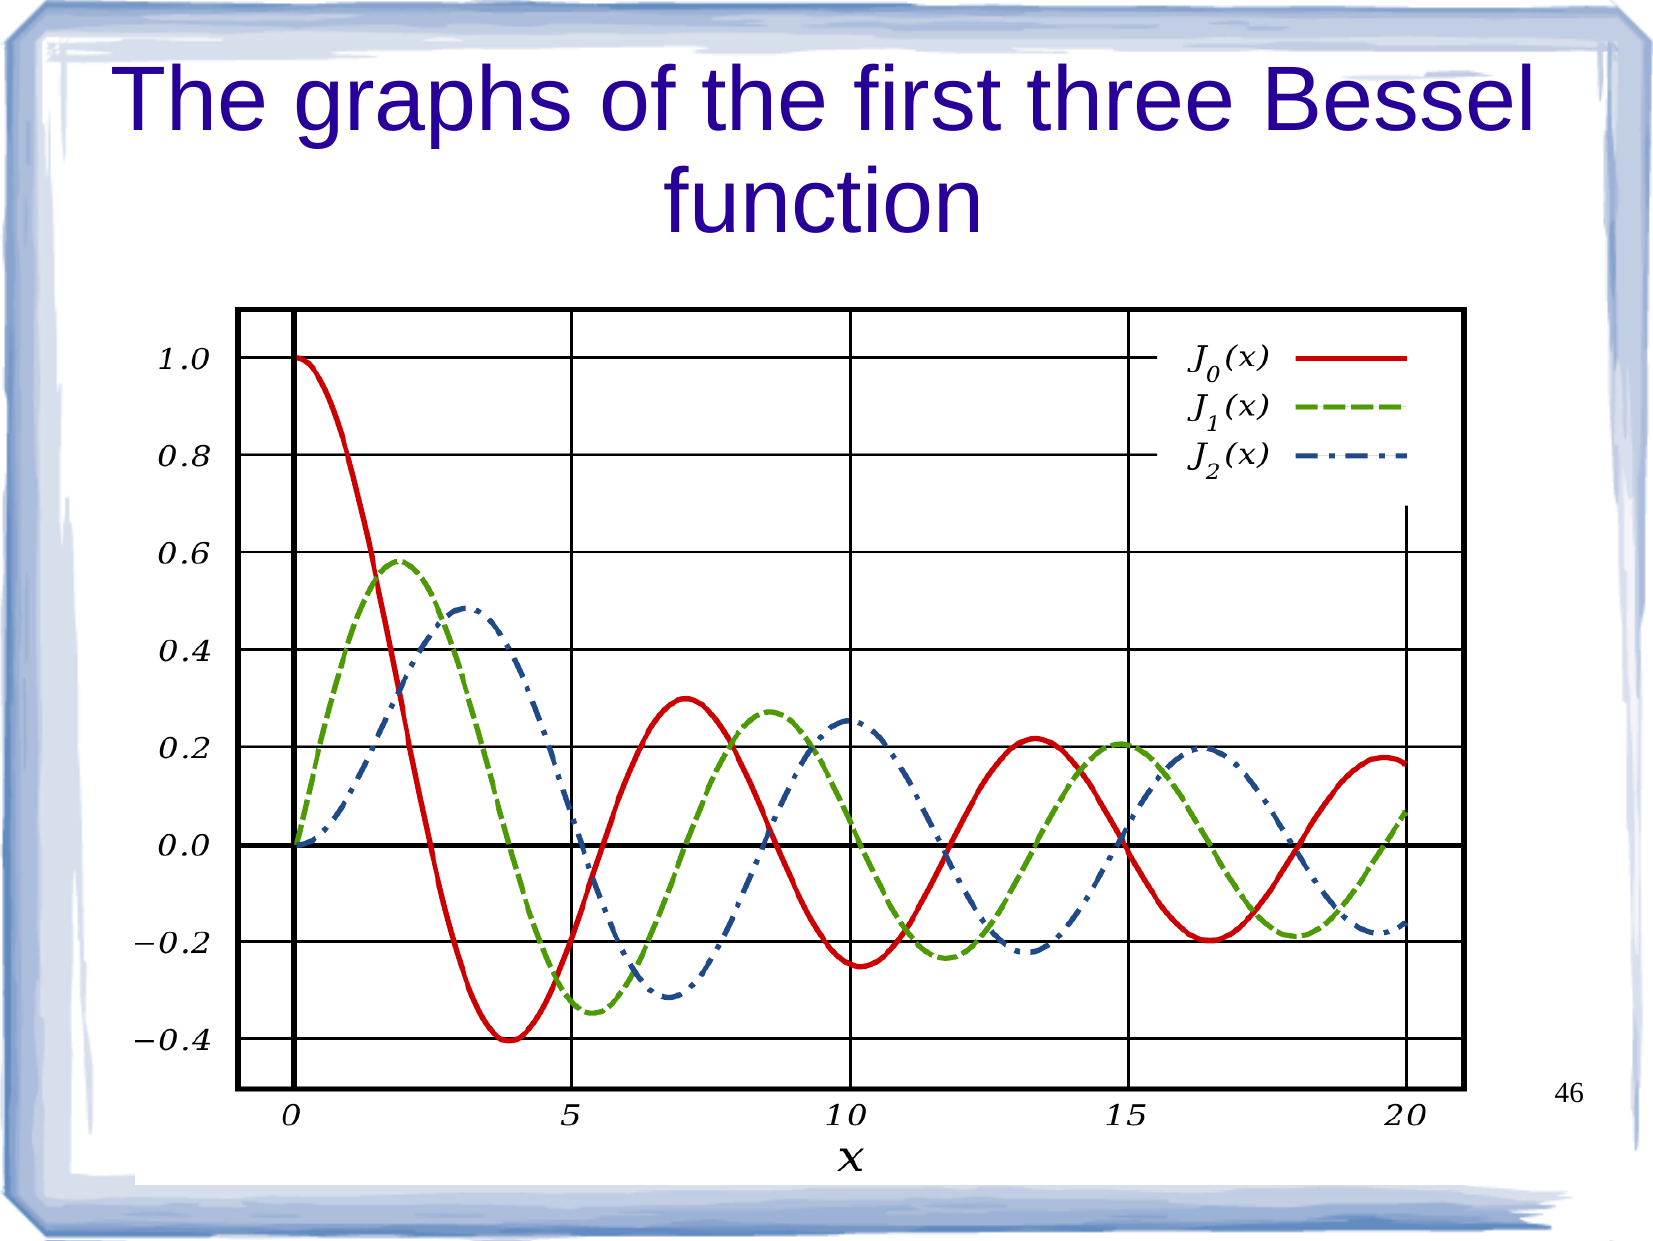

# The graphs of the first three Bessel function
46